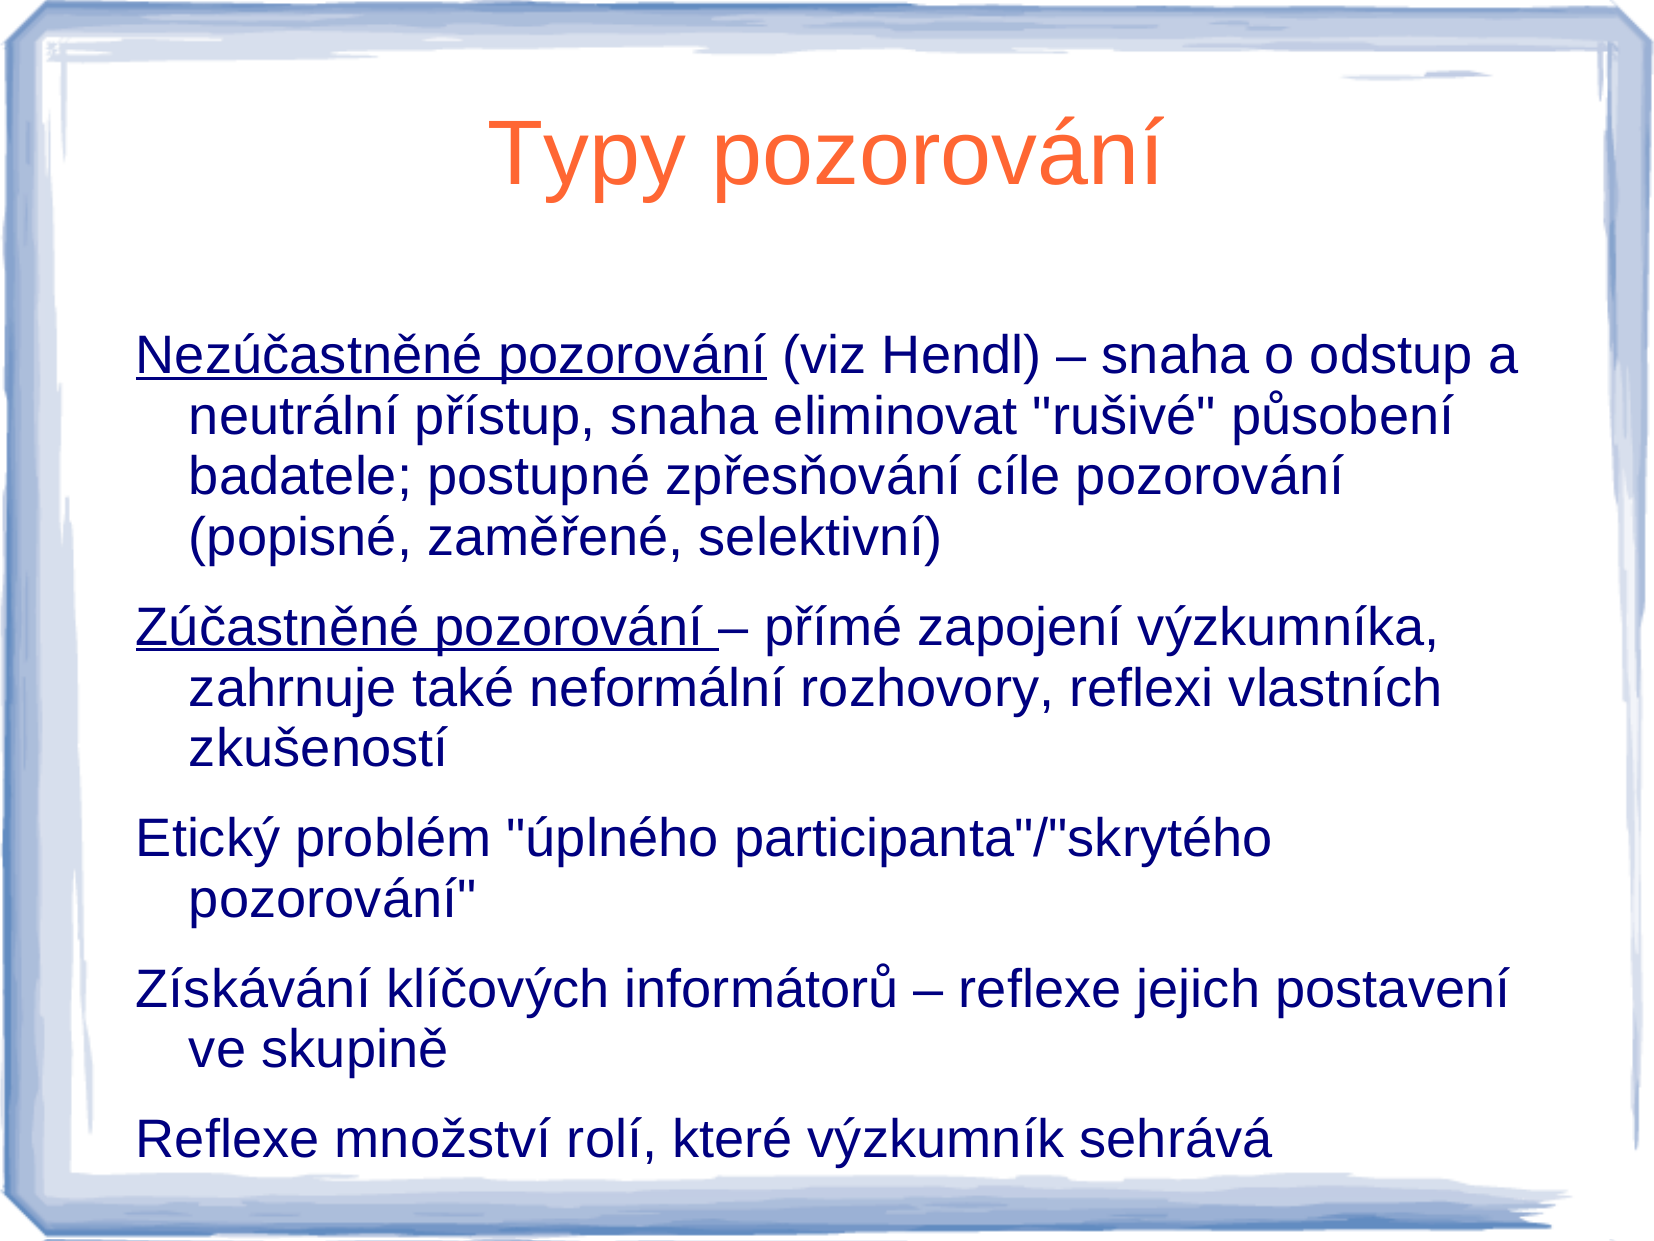

# Typy pozorování
Nezúčastněné pozorování (viz Hendl) – snaha o odstup a neutrální přístup, snaha eliminovat "rušivé" působení badatele; postupné zpřesňování cíle pozorování (popisné, zaměřené, selektivní)
Zúčastněné pozorování – přímé zapojení výzkumníka, zahrnuje také neformální rozhovory, reflexi vlastních zkušeností
Etický problém "úplného participanta"/"skrytého pozorování"
Získávání klíčových informátorů – reflexe jejich postavení ve skupině
Reflexe množství rolí, které výzkumník sehrává